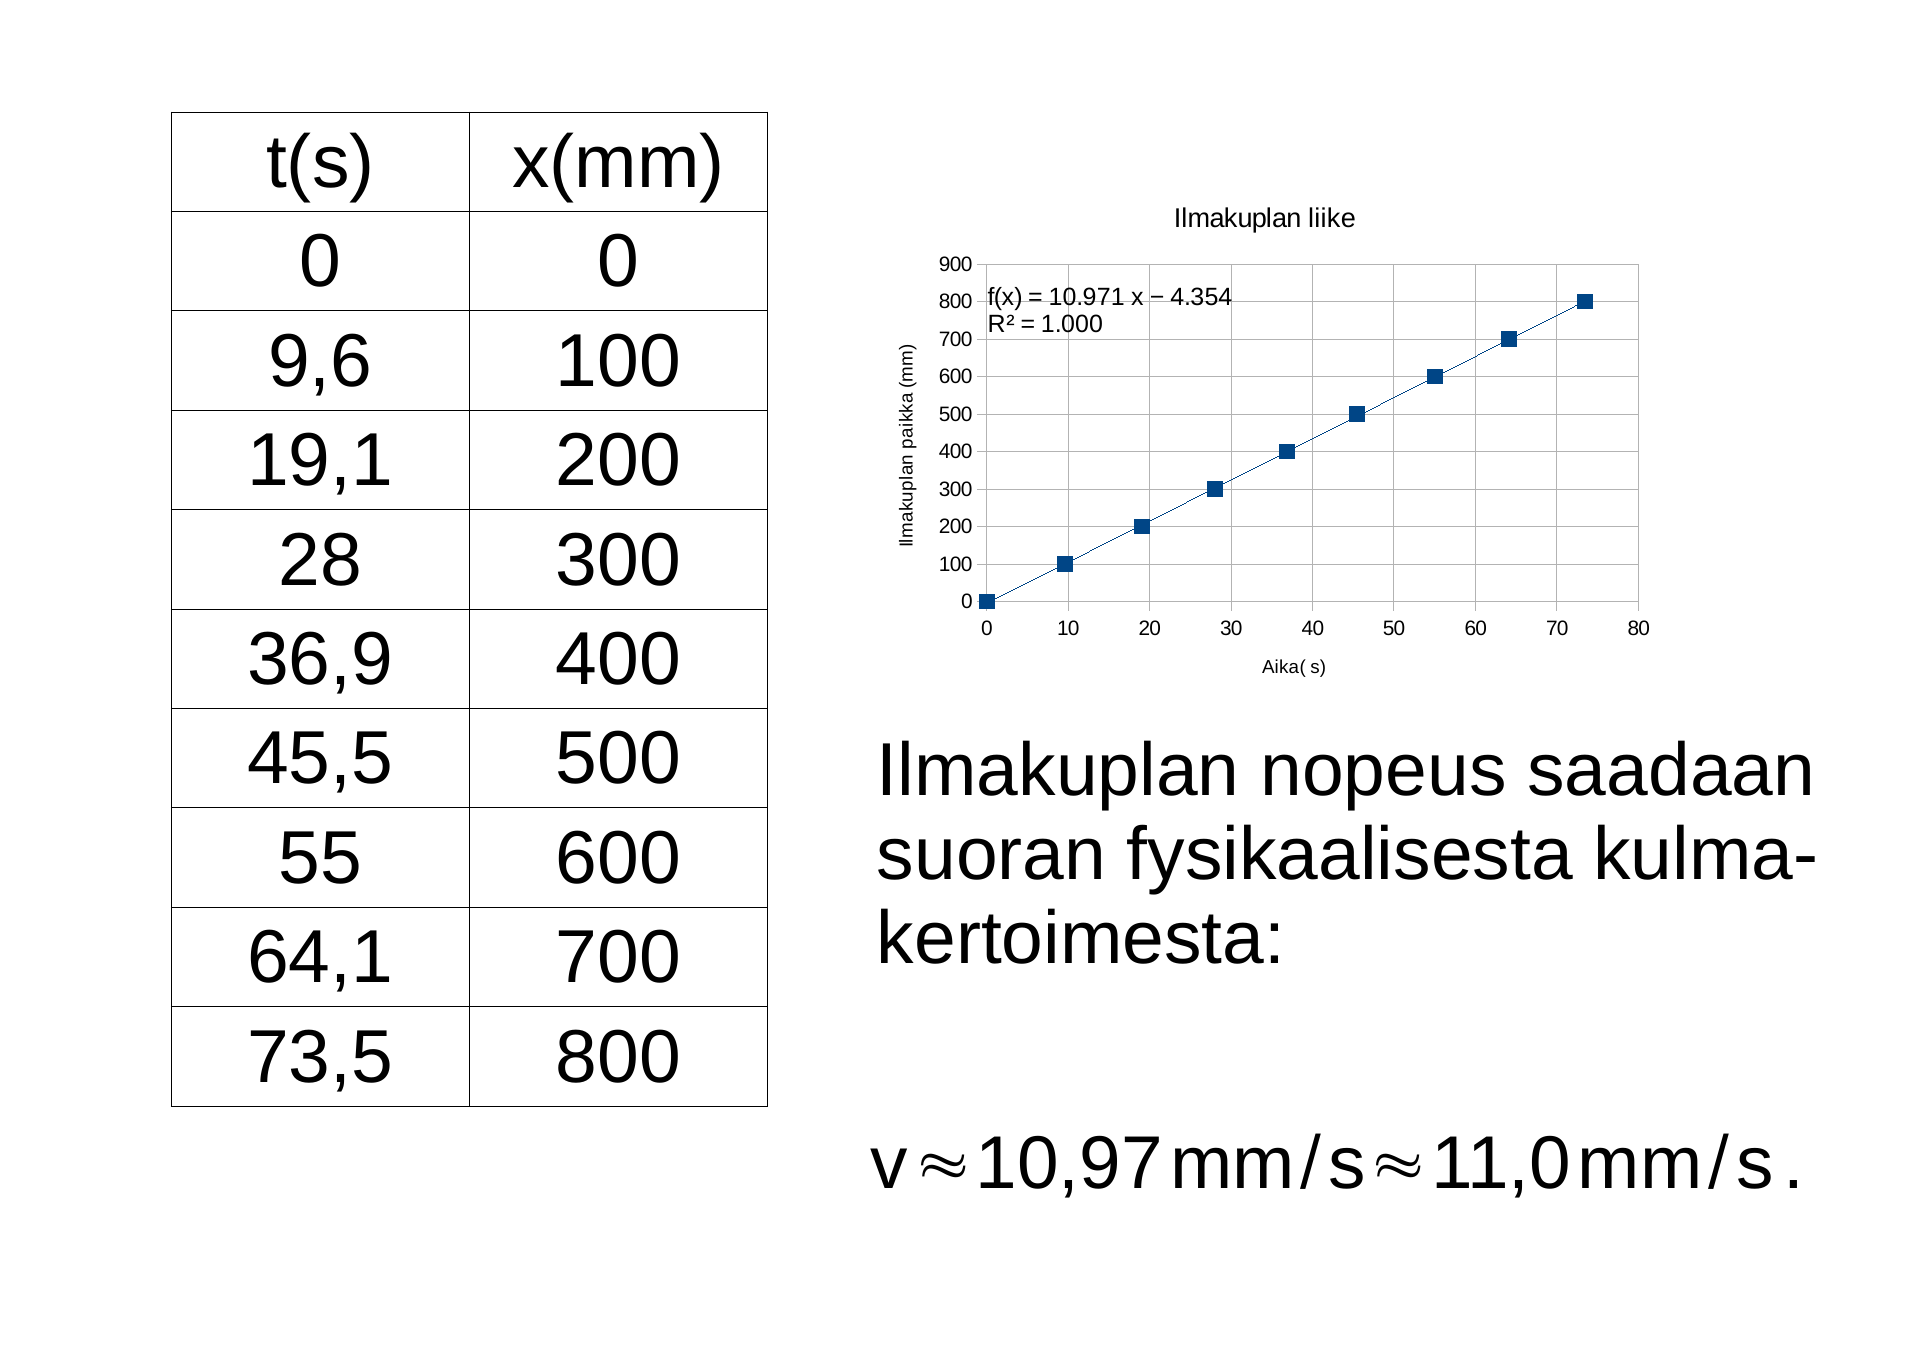

| t(s) | x(mm) |
| --- | --- |
| 0 | 0 |
| 9,6 | 100 |
| 19,1 | 200 |
| 28 | 300 |
| 36,9 | 400 |
| 45,5 | 500 |
| 55 | 600 |
| 64,1 | 700 |
| 73,5 | 800 |
### Chart: Ilmakuplan liike
| Category | Sarake C |
|---|---|Ilmakuplan nopeus saadaan
suoran fysikaalisesta kulma-
kertoimesta: